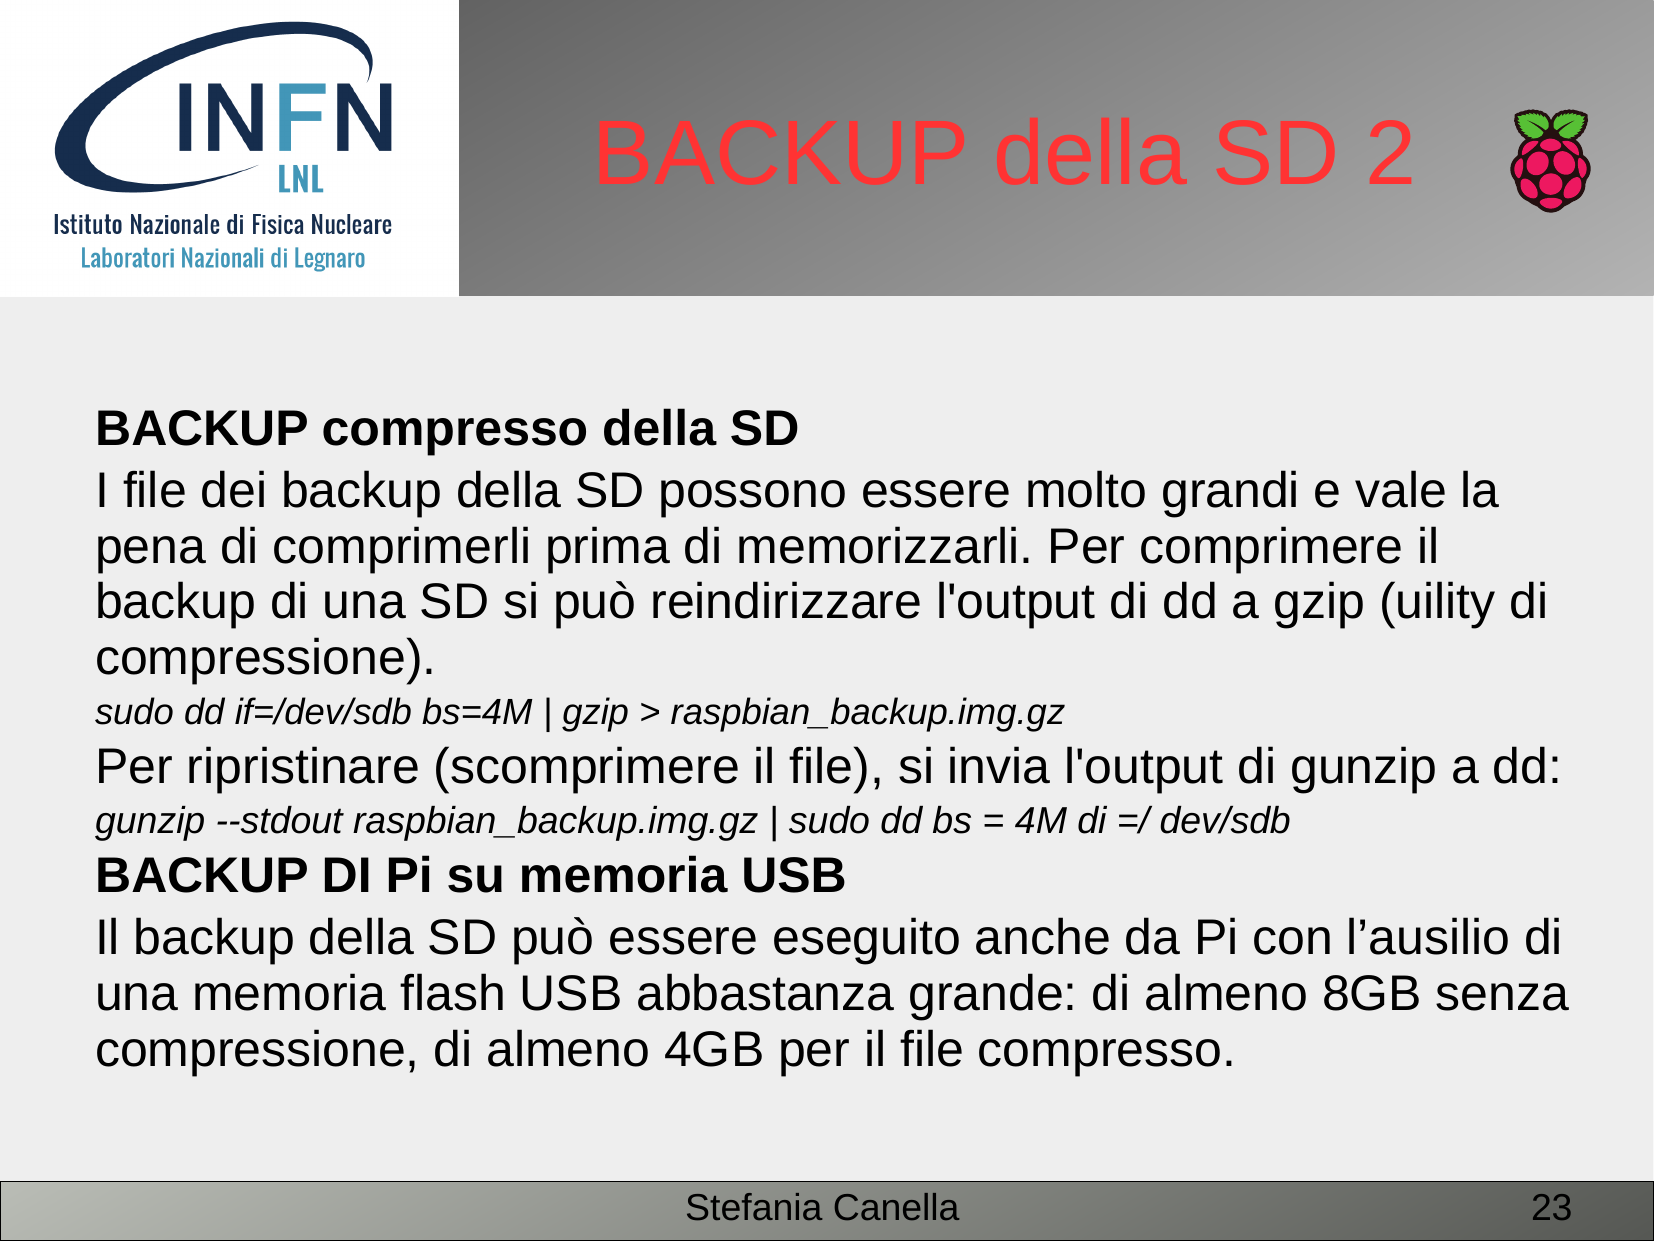

# BACKUP della SD 2
BACKUP compresso della SD
I file dei backup della SD possono essere molto grandi e vale la pena di comprimerli prima di memorizzarli. Per comprimere il backup di una SD si può reindirizzare l'output di dd a gzip (uility di compressione).
sudo dd if=/dev/sdb bs=4M | gzip > raspbian_backup.img.gz
Per ripristinare (scomprimere il file), si invia l'output di gunzip a dd:
gunzip --stdout raspbian_backup.img.gz | sudo dd bs = 4M di =/ dev/sdb
BACKUP di pi su memoria USB
Il backup della SD può essere eseguito anche da Pi con l’ausilio di una memoria flash USB abbastanza grande: di almeno 8GB senza compressione, di almeno 4GB per il file compresso.
Stefania Canella